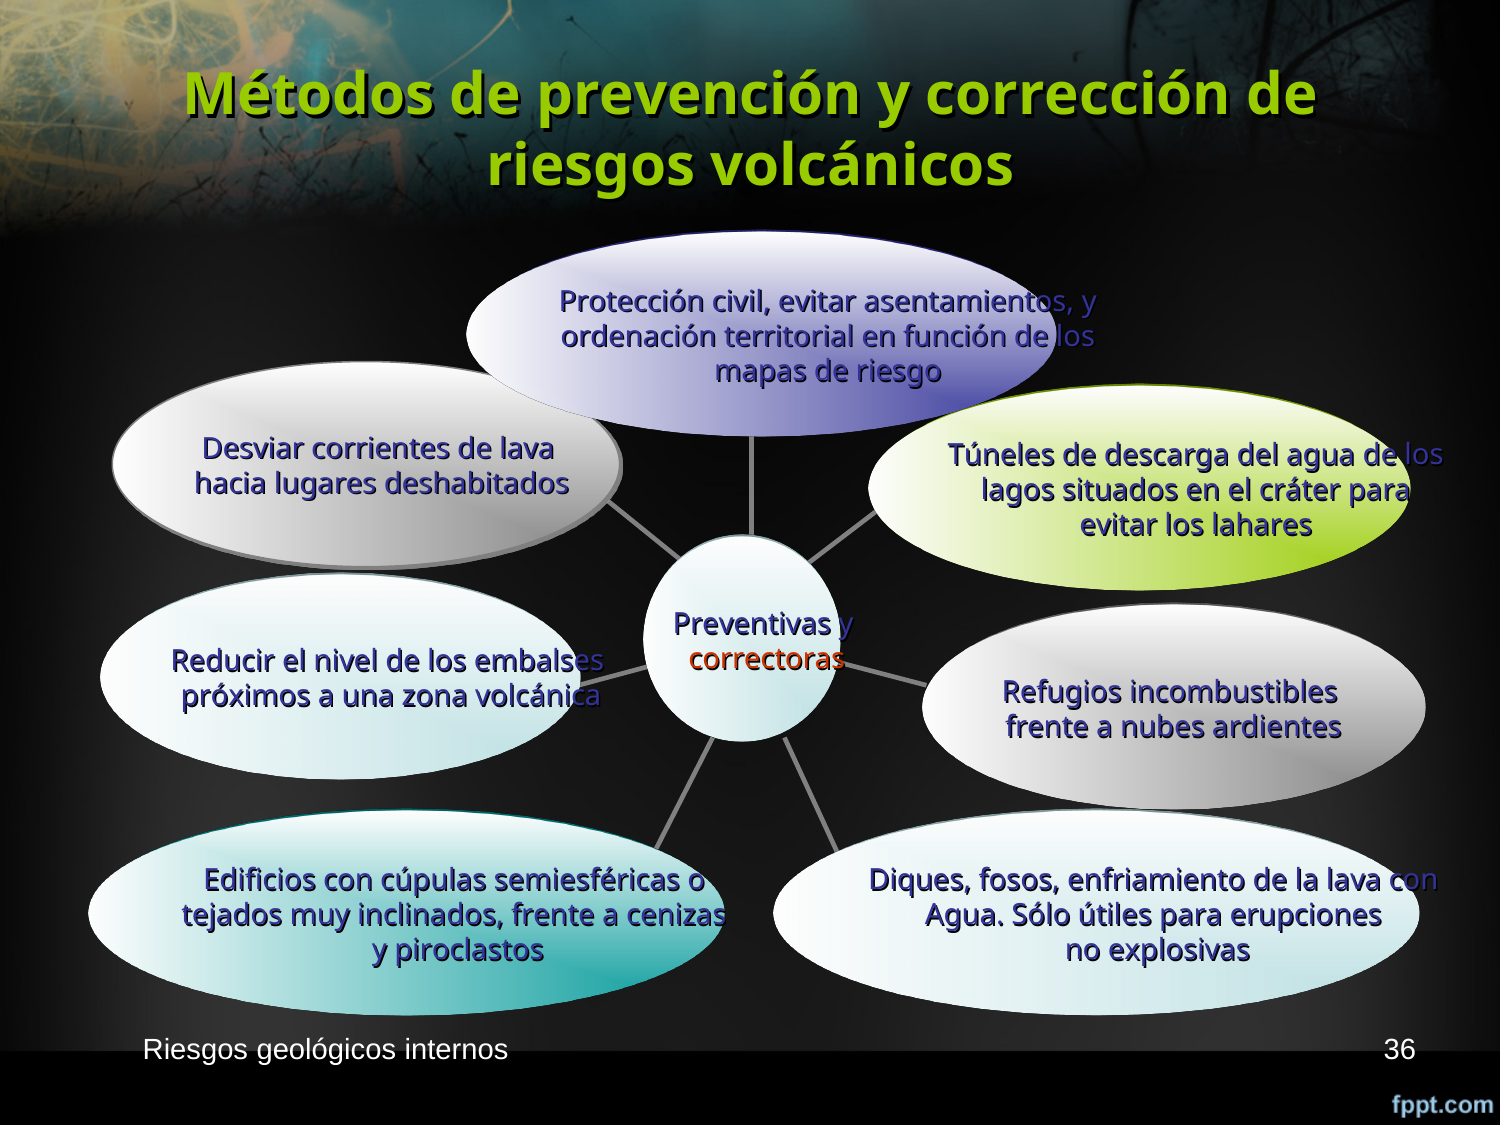

# Métodos de prevención y corrección de riesgos volcánicos
Protección civil, evitar asentamientos, y
 ordenación territorial en función de los
mapas de riesgo
Desviar corrientes de lava
 hacia lugares deshabitados
Túneles de descarga del agua de los
 lagos situados en el cráter para
evitar los lahares
Preventivas y
correctoras
Reducir el nivel de los embalses
próximos a una zona volcánica
Refugios incombustibles
frente a nubes ardientes
Edificios con cúpulas semiesféricas o
tejados muy inclinados, frente a cenizas
y piroclastos
Diques, fosos, enfriamiento de la lava con
Agua. Sólo útiles para erupciones
no explosivas
Riesgos geológicos internos